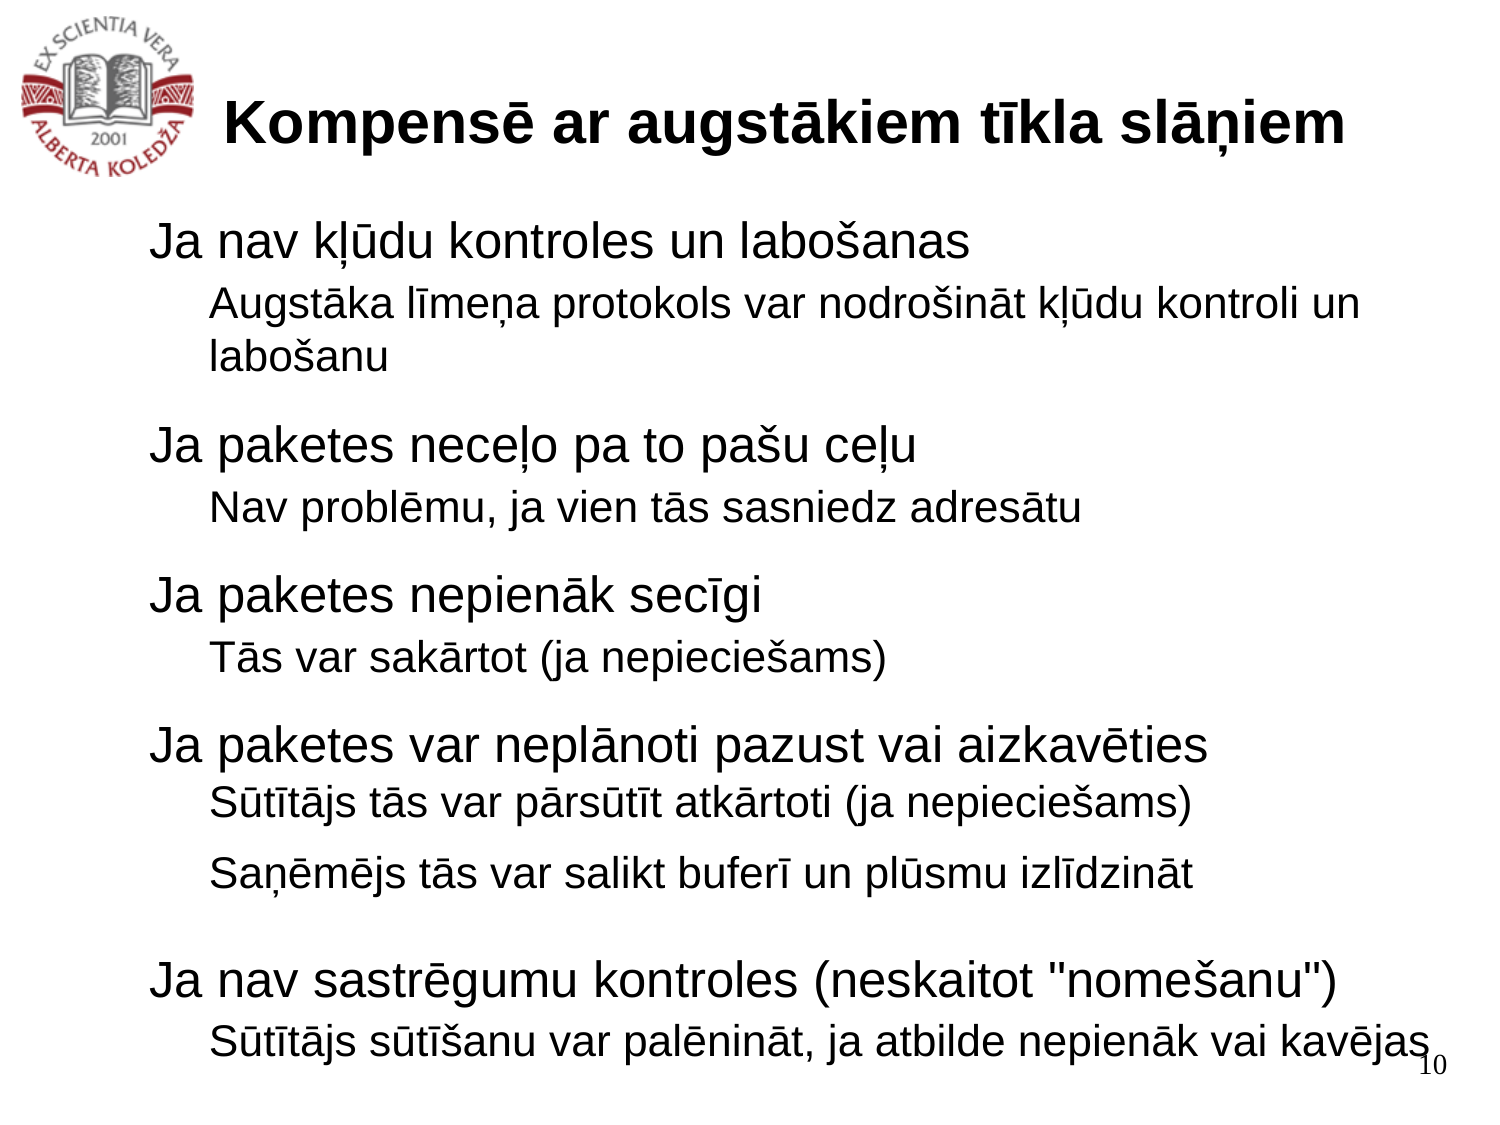

# Kompensē ar augstākiem tīkla slāņiem
Ja nav kļūdu kontroles un labošanas
Augstāka līmeņa protokols var nodrošināt kļūdu kontroli un labošanu
Ja paketes neceļo pa to pašu ceļu
Nav problēmu, ja vien tās sasniedz adresātu
Ja paketes nepienāk secīgi
Tās var sakārtot (ja nepieciešams)
Ja paketes var neplānoti pazust vai aizkavēties
Sūtītājs tās var pārsūtīt atkārtoti (ja nepieciešams)
Saņēmējs tās var salikt buferī un plūsmu izlīdzināt
Ja nav sastrēgumu kontroles (neskaitot "nomešanu")
Sūtītājs sūtīšanu var palēnināt, ja atbilde nepienāk vai kavējas